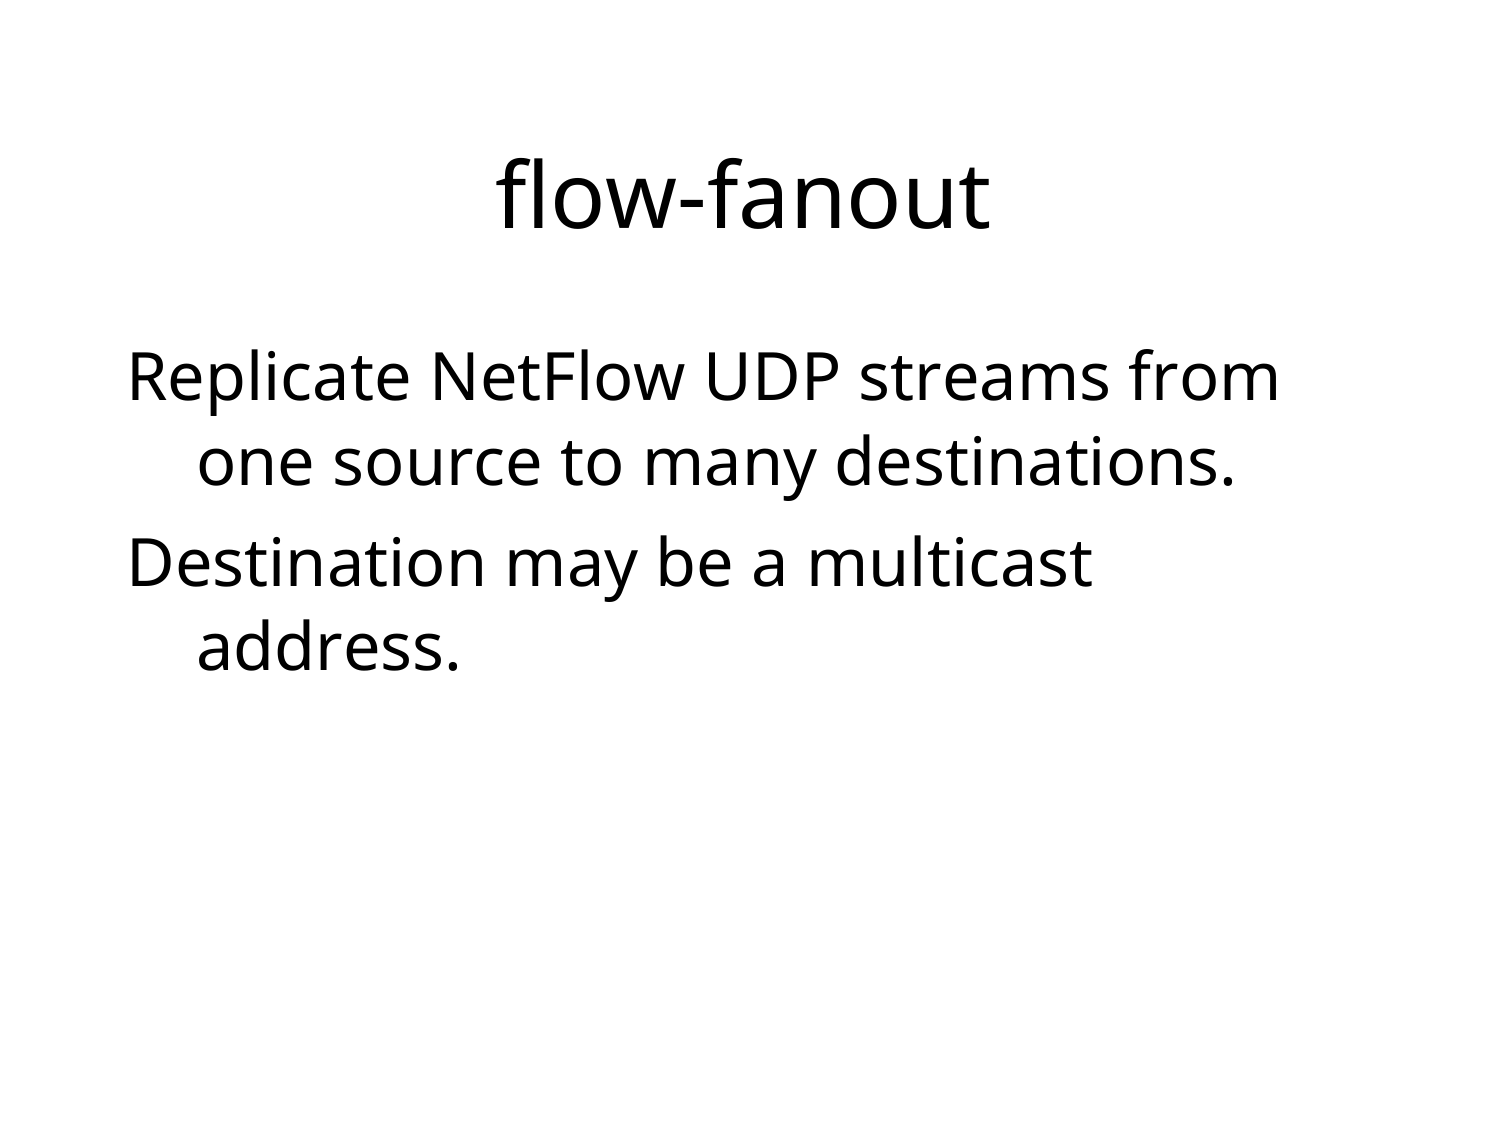

# flow-fanout
Replicate NetFlow UDP streams from one source to many destinations.
Destination may be a multicast address.